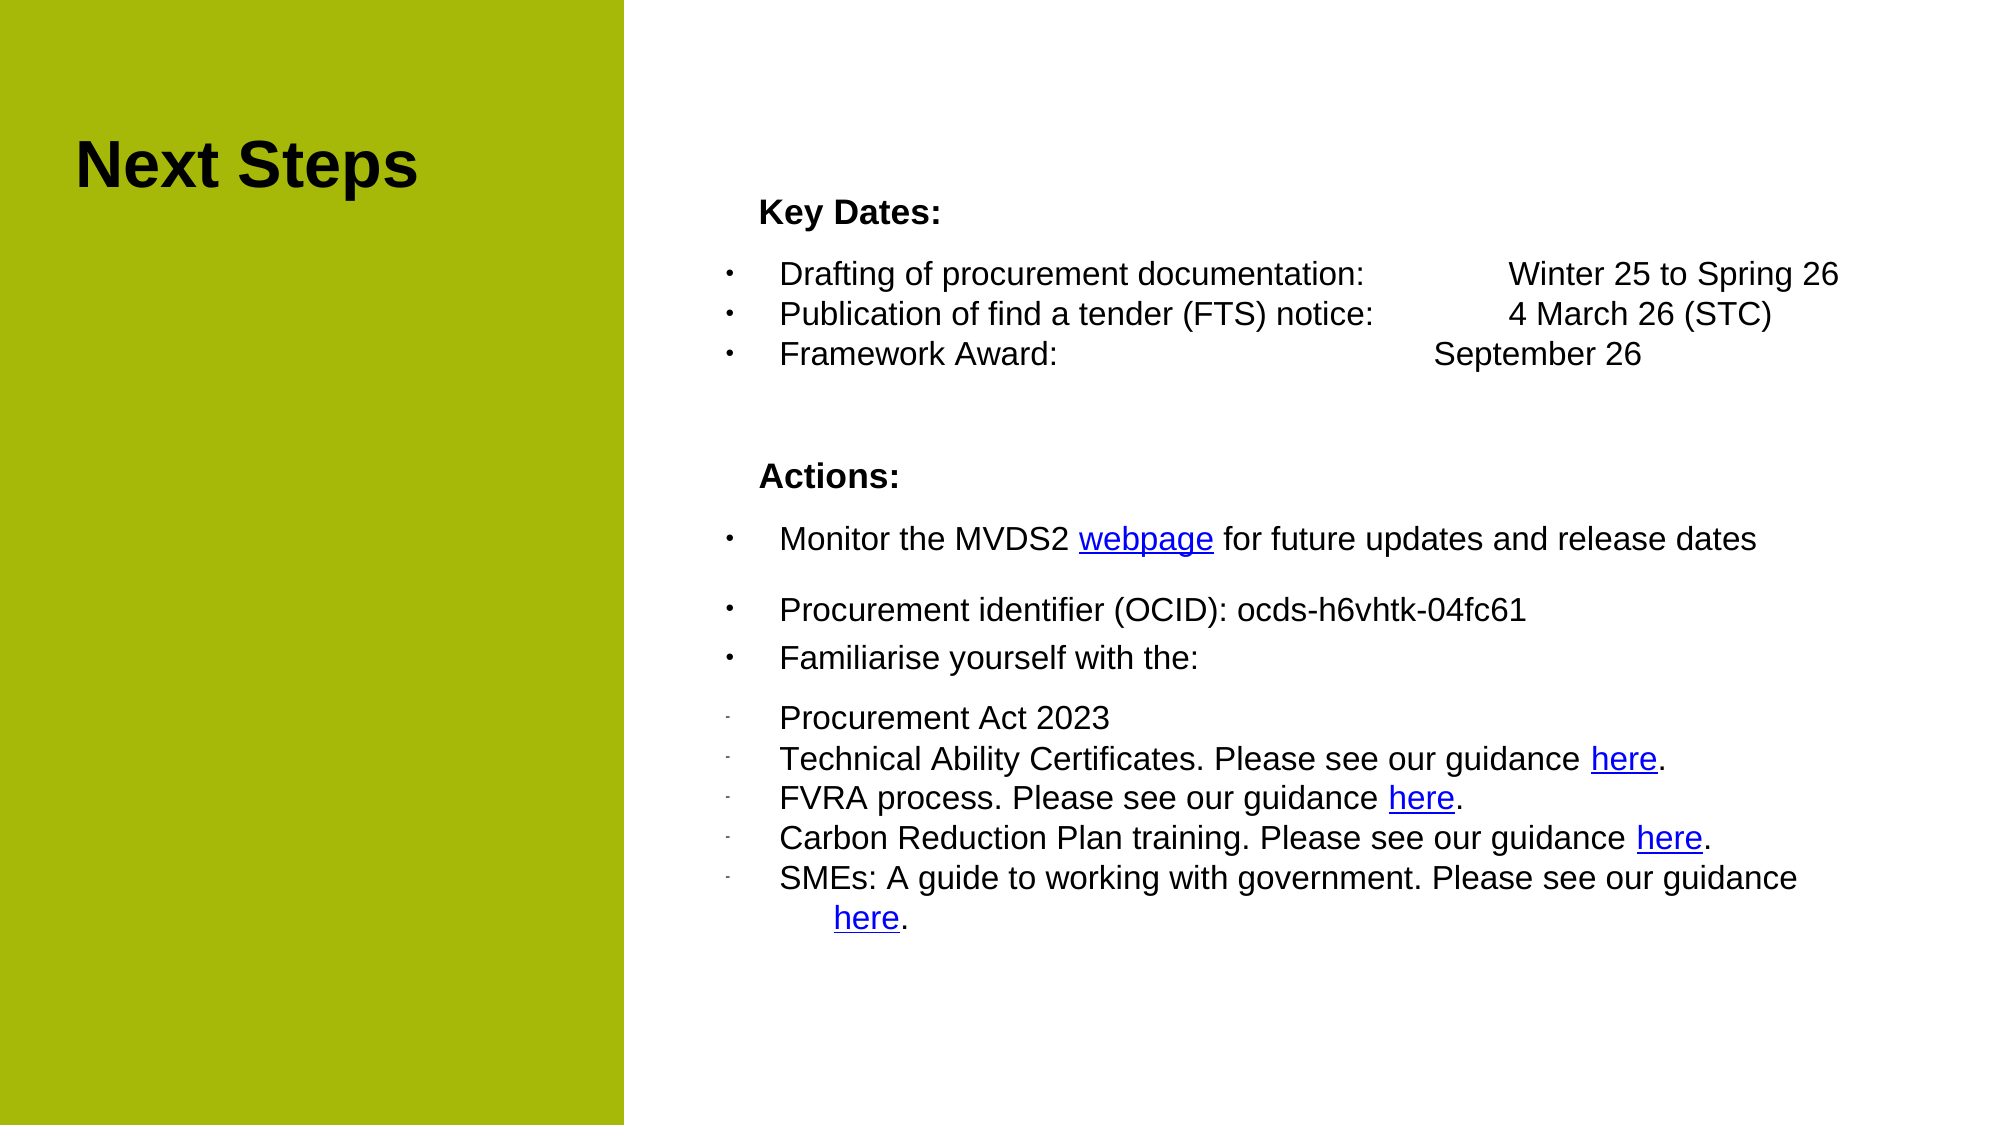

Next Steps
# Key Dates:
Drafting of procurement documentation:		Winter 25 to Spring 26
Publication of find a tender (FTS) notice:		4 March 26 (STC)
Framework Award:						September 26
Actions:
Monitor the MVDS2 webpage for future updates and release dates
Procurement identifier (OCID): ocds-h6vhtk-04fc61
Familiarise yourself with the:
Procurement Act 2023
Technical Ability Certificates. Please see our guidance here.
FVRA process. Please see our guidance here.
Carbon Reduction Plan training. Please see our guidance here.
SMEs: A guide to working with government. Please see our guidance here.